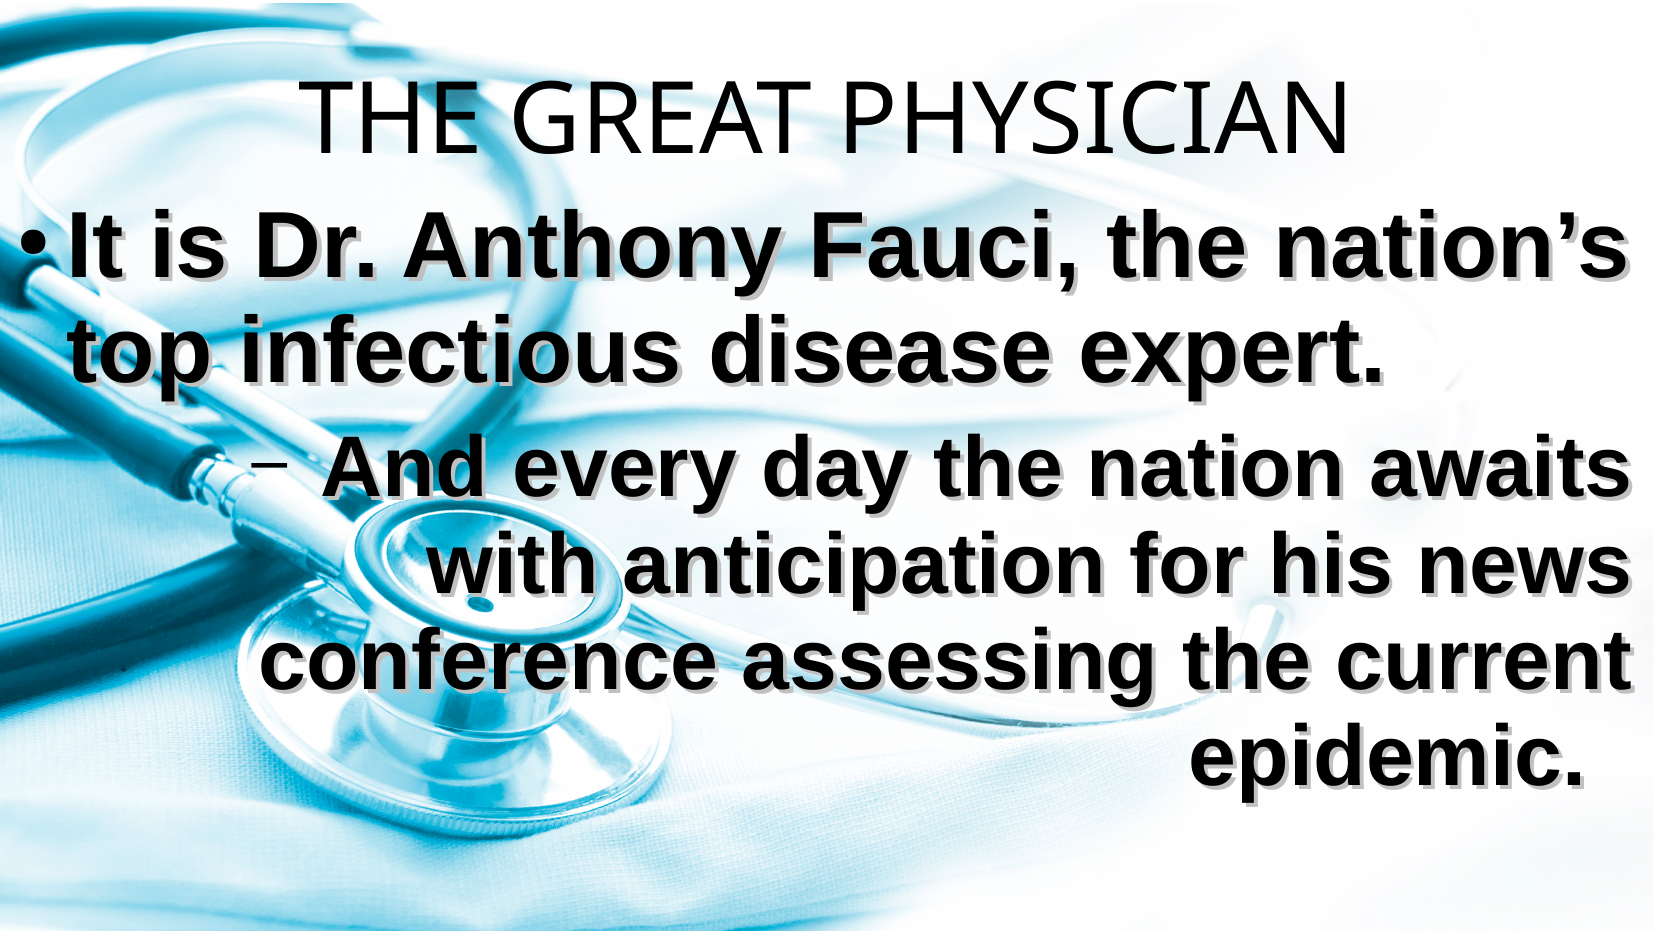

# THE GREAT PHYSICIAN
It is Dr. Anthony Fauci, the nation’s top infectious disease expert.
And every day the nation awaits with anticipation for his news conference assessing the current epidemic.